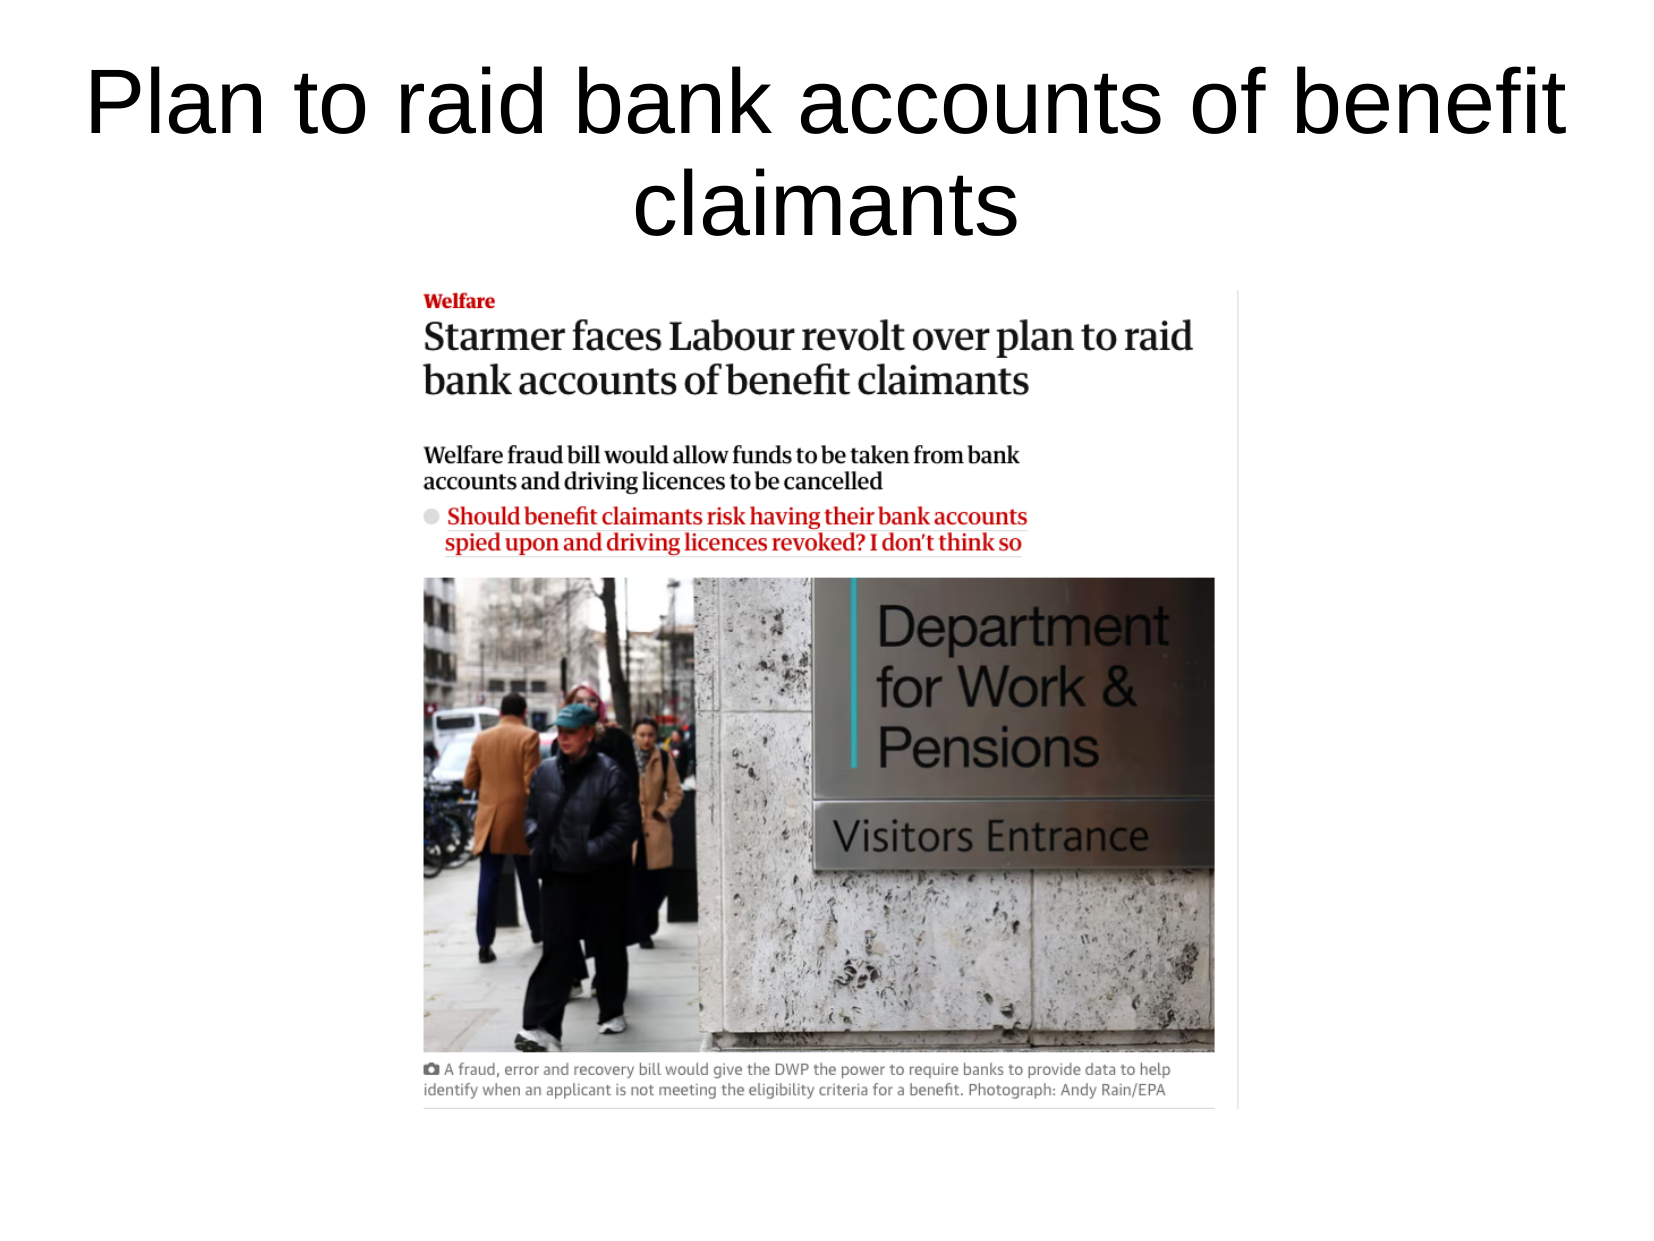

# Plan to raid bank accounts of benefit claimants